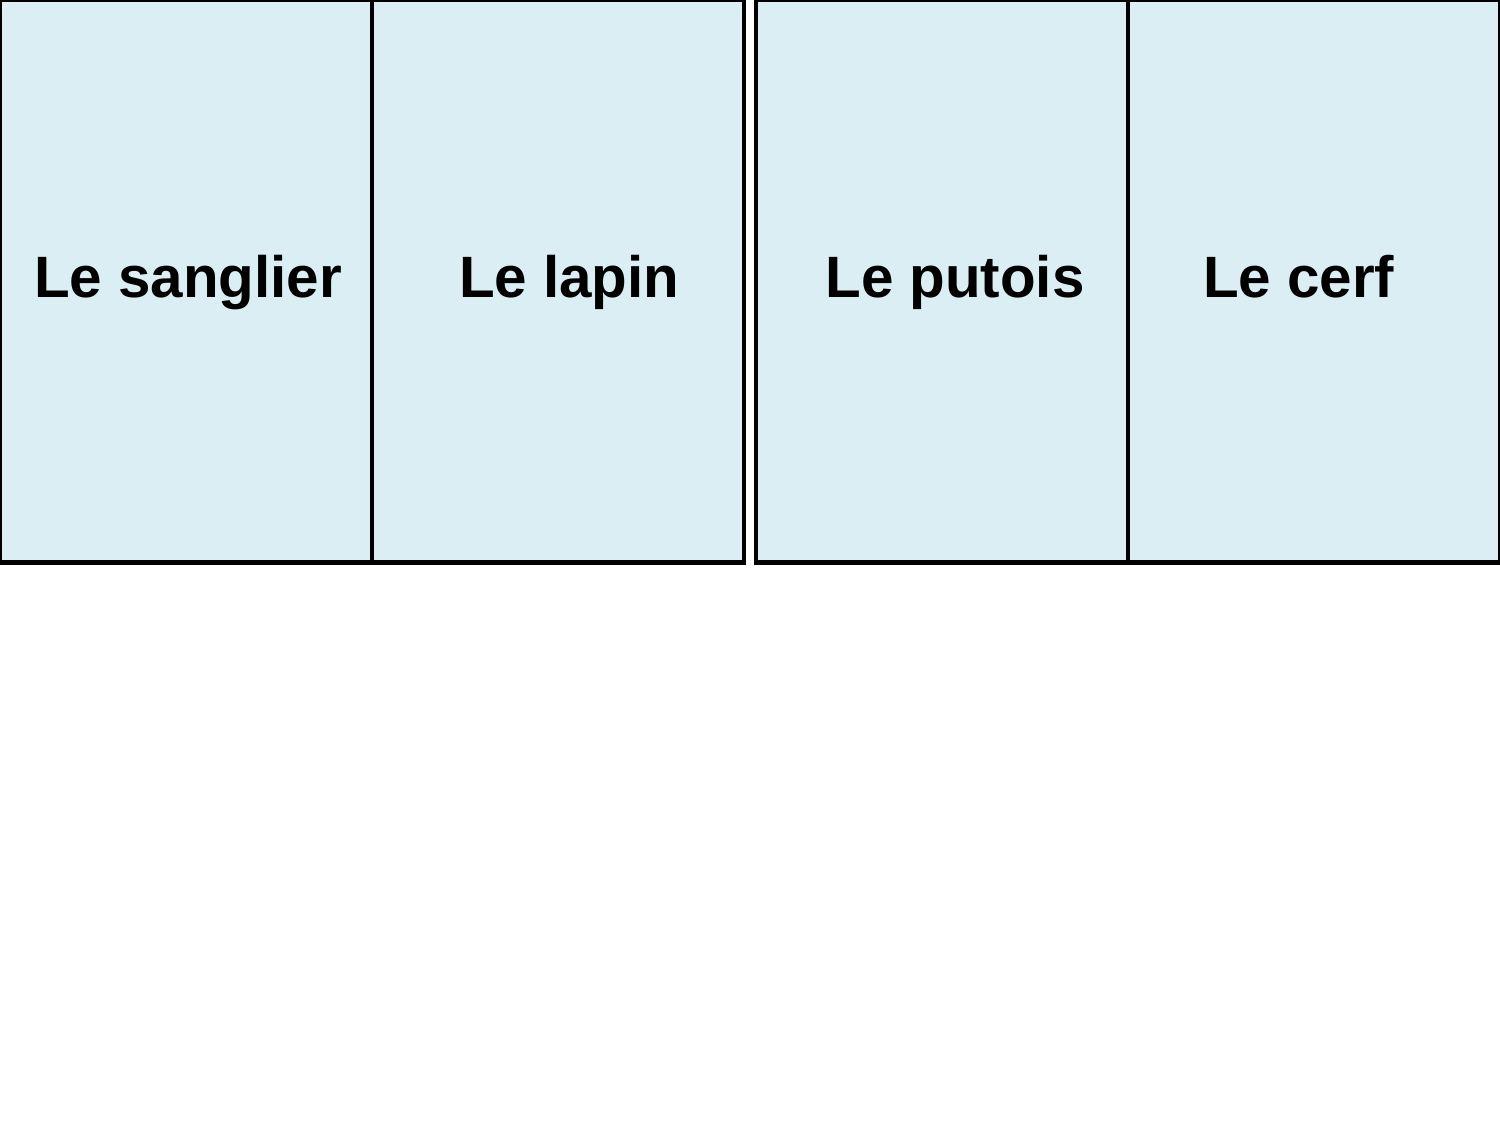

Le sanglier
Le lapin
Le putois
Le cerf